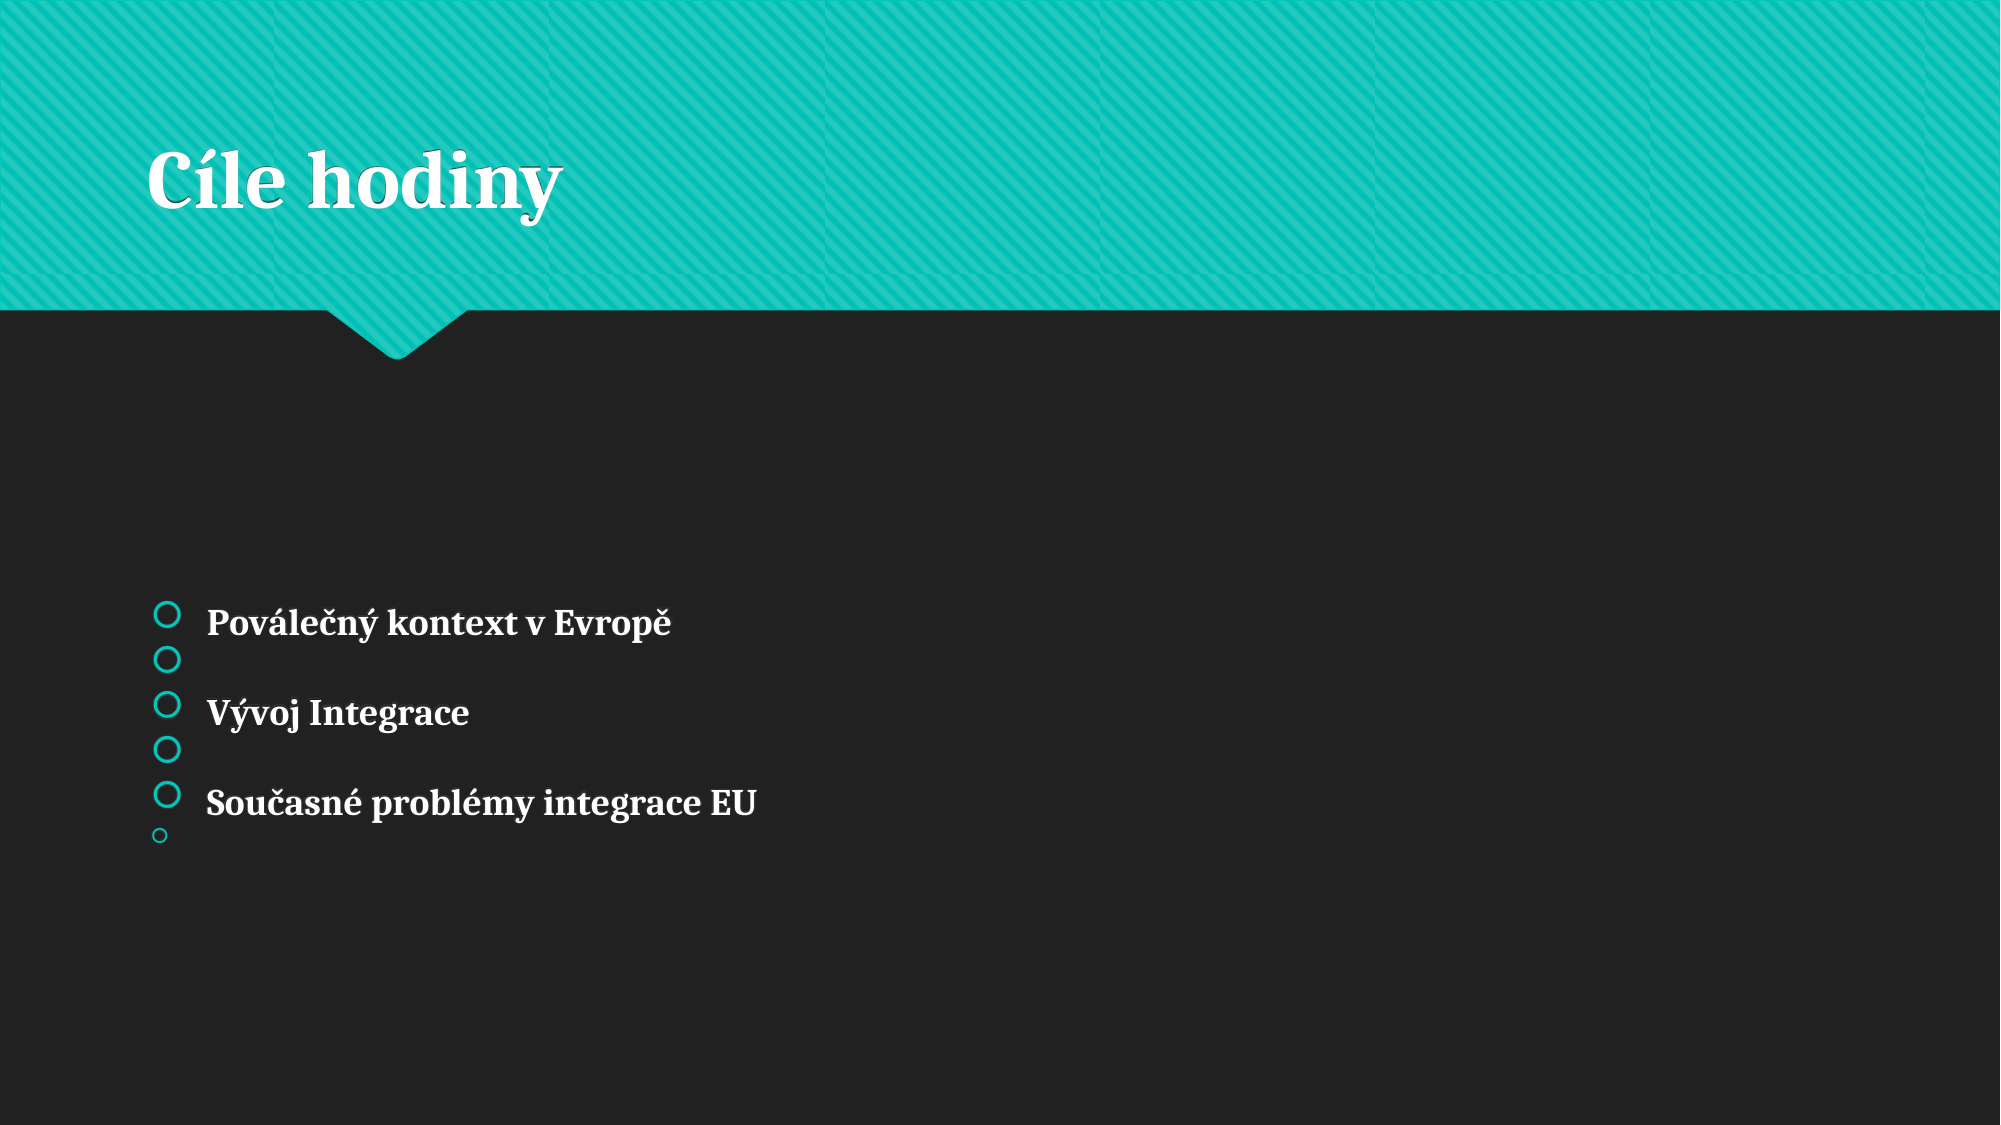

# Cíle hodiny
Poválečný kontext v Evropě
Vývoj Integrace
Současné problémy integrace EU